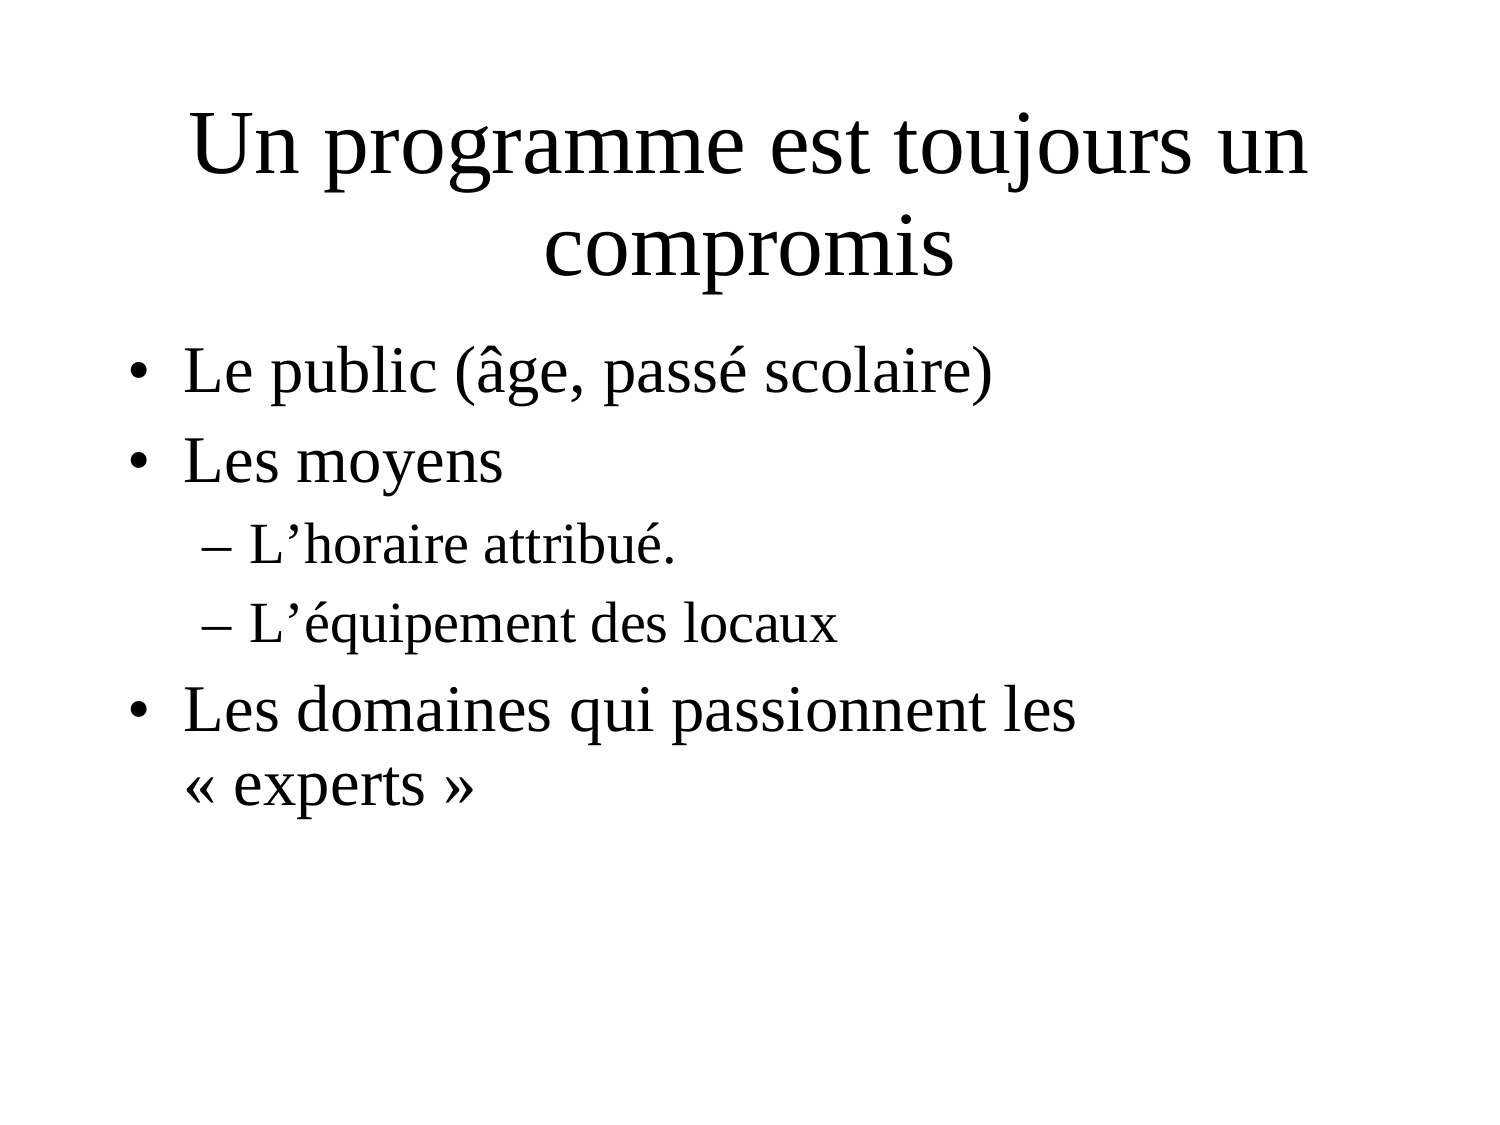

# Un programme est toujours un compromis
Le public (âge, passé scolaire)
Les moyens
L’horaire attribué.
L’équipement des locaux
Les domaines qui passionnent les « experts »